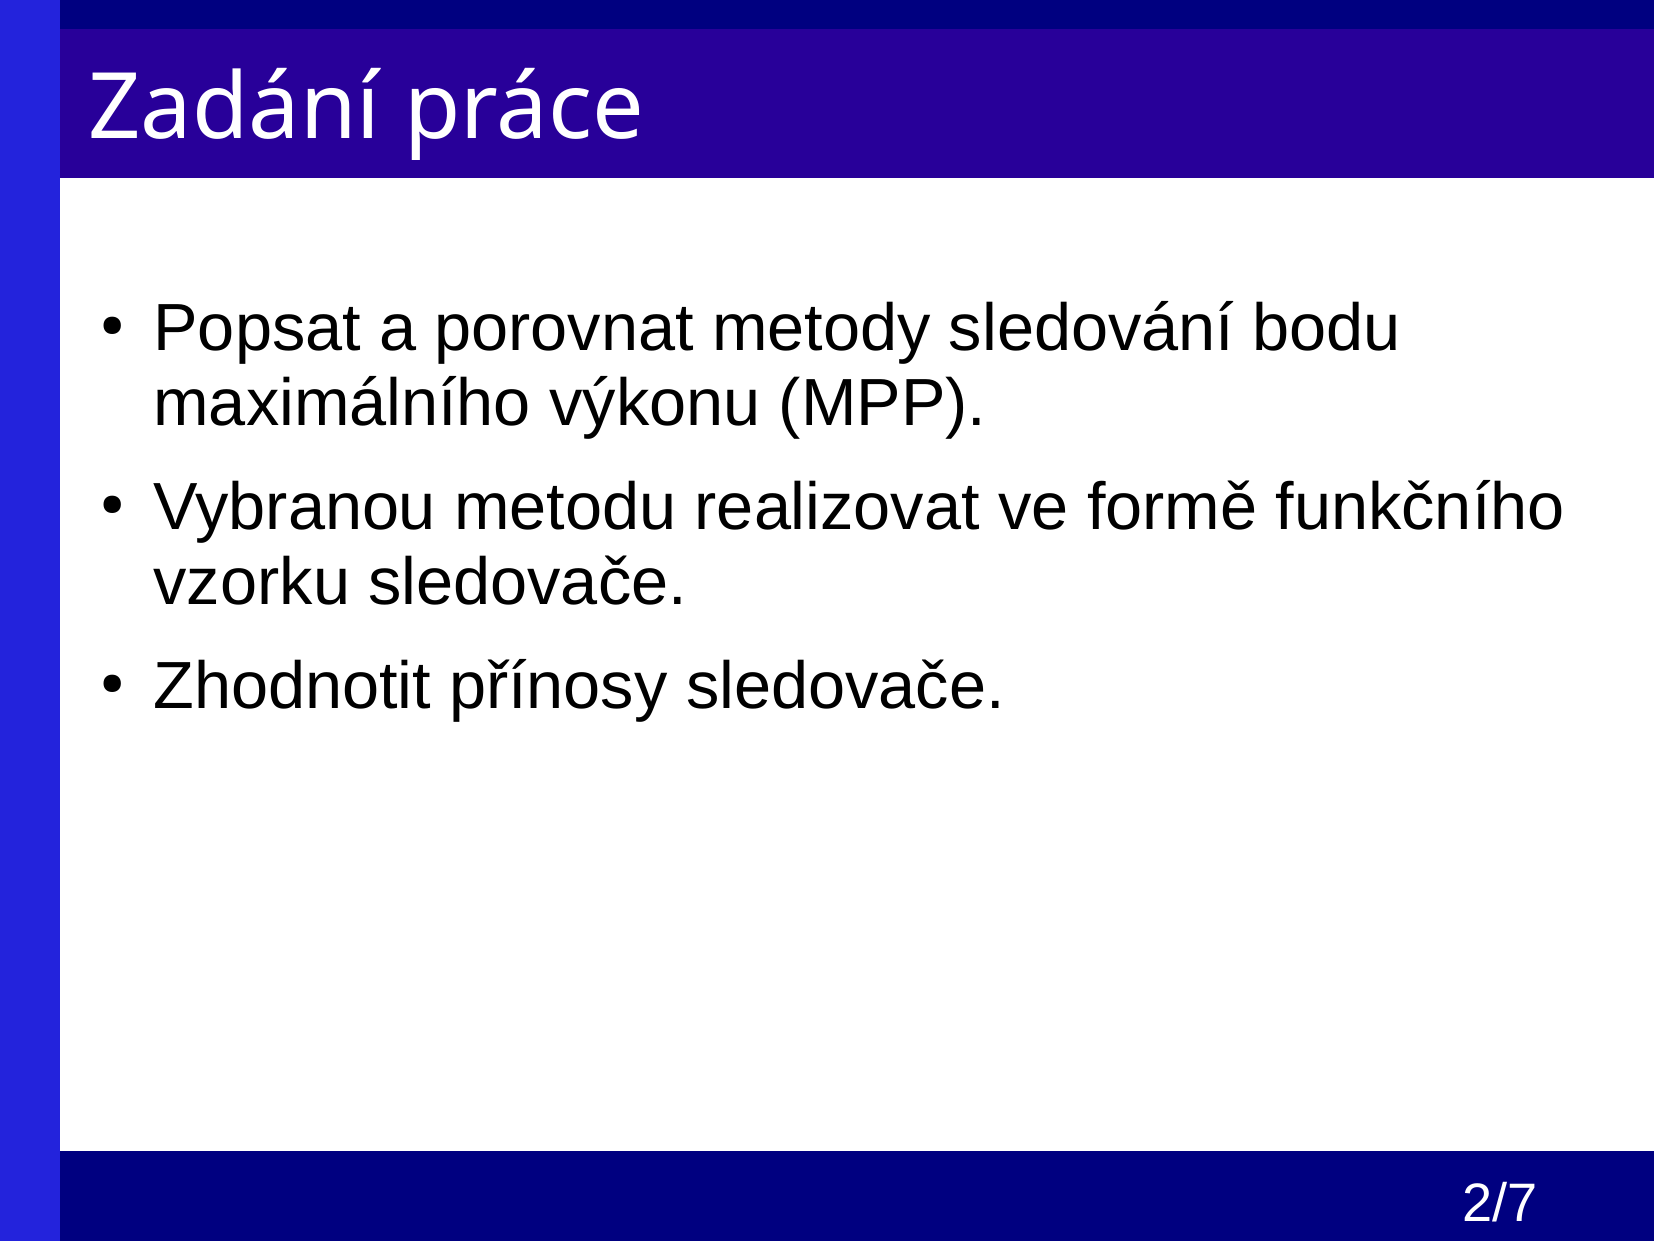

# Zadání práce
Popsat a porovnat metody sledování bodu maximálního výkonu (MPP).
Vybranou metodu realizovat ve formě funkčního vzorku sledovače.
Zhodnotit přínosy sledovače.